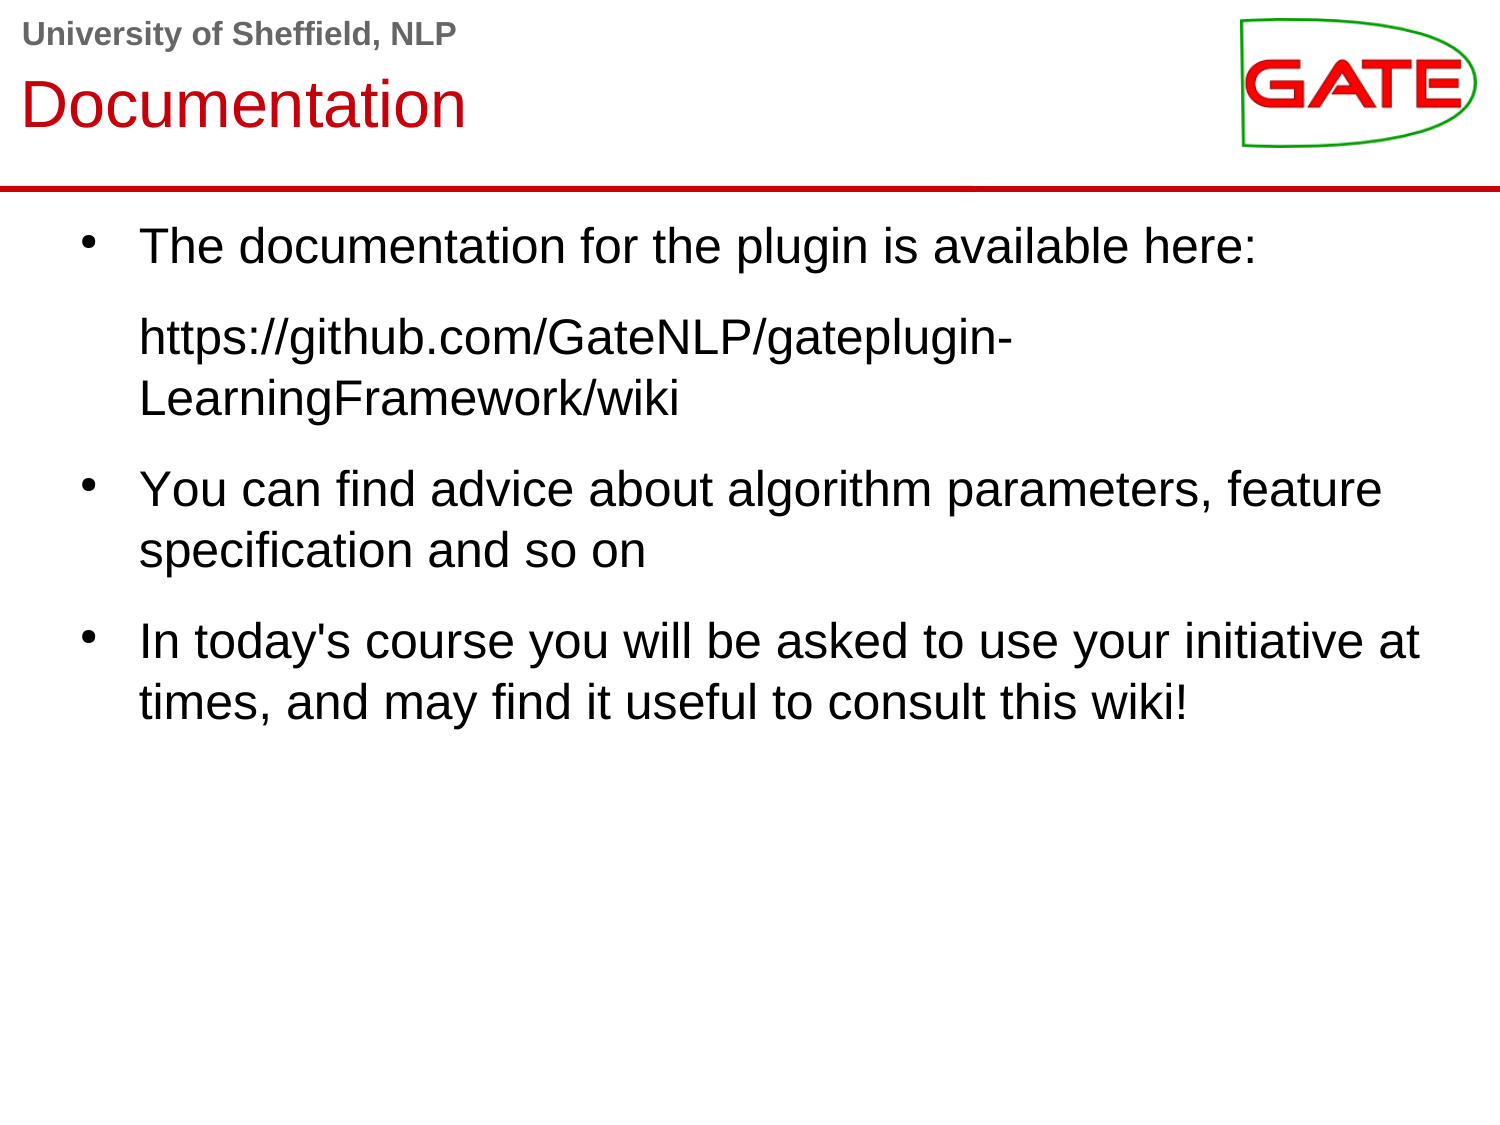

# Documentation
The documentation for the plugin is available here:
https://github.com/GateNLP/gateplugin-LearningFramework/wiki
You can find advice about algorithm parameters, feature specification and so on
In today's course you will be asked to use your initiative at times, and may find it useful to consult this wiki!